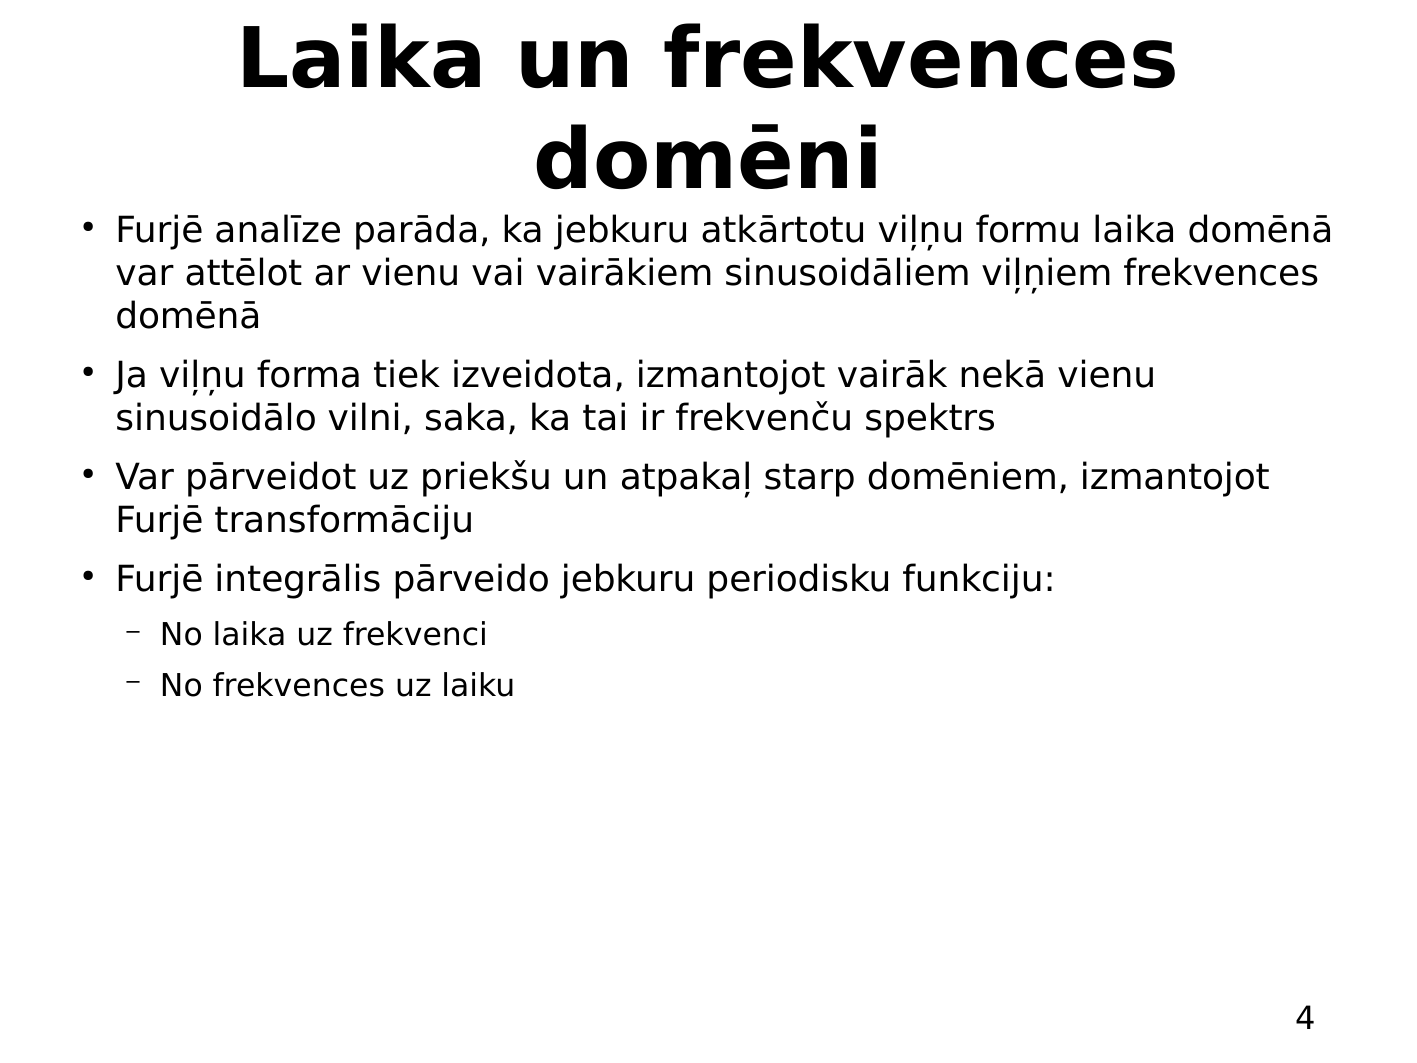

# Laika un frekvences domēni
Furjē analīze parāda, ka jebkuru atkārtotu viļņu formu laika domēnā var attēlot ar vienu vai vairākiem sinusoidāliem viļņiem frekvences domēnā
Ja viļņu forma tiek izveidota, izmantojot vairāk nekā vienu sinusoidālo vilni, saka, ka tai ir frekvenču spektrs
Var pārveidot uz priekšu un atpakaļ starp domēniem, izmantojot Furjē transformāciju
Furjē integrālis pārveido jebkuru periodisku funkciju:
No laika uz frekvenci
No frekvences uz laiku